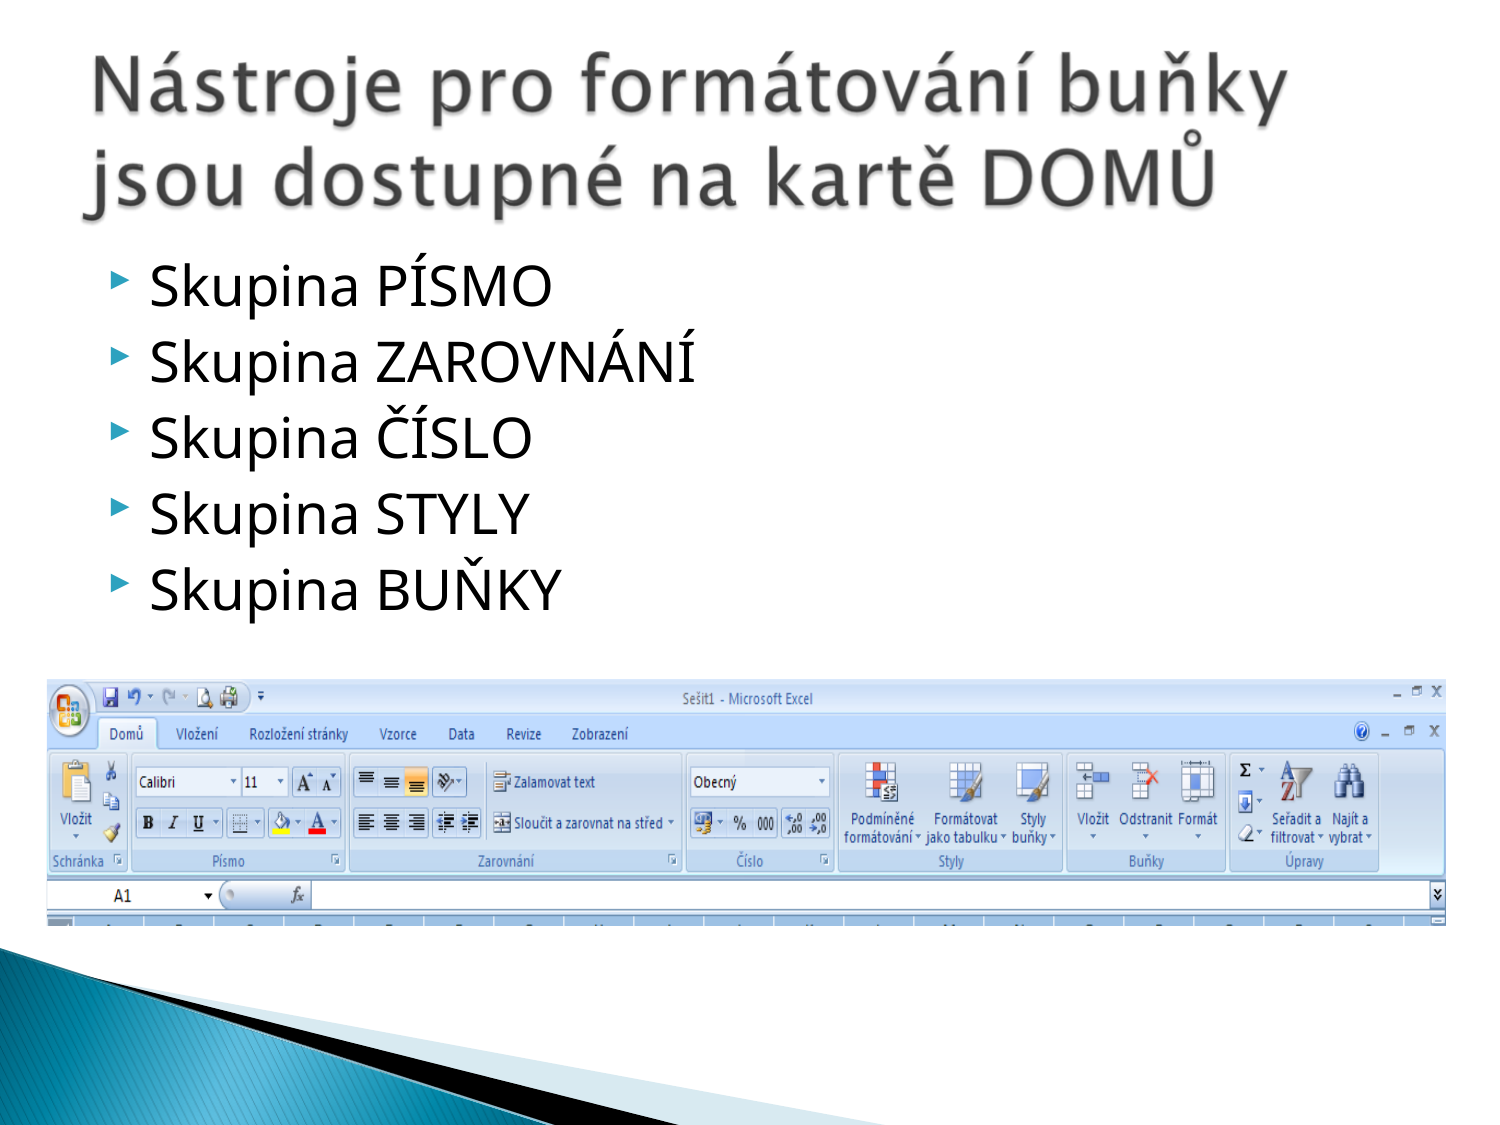

# Skupina PÍSMO
Skupina ZAROVNÁNÍ
Skupina ČÍSLO
Skupina STYLY
Skupina BUŇKY